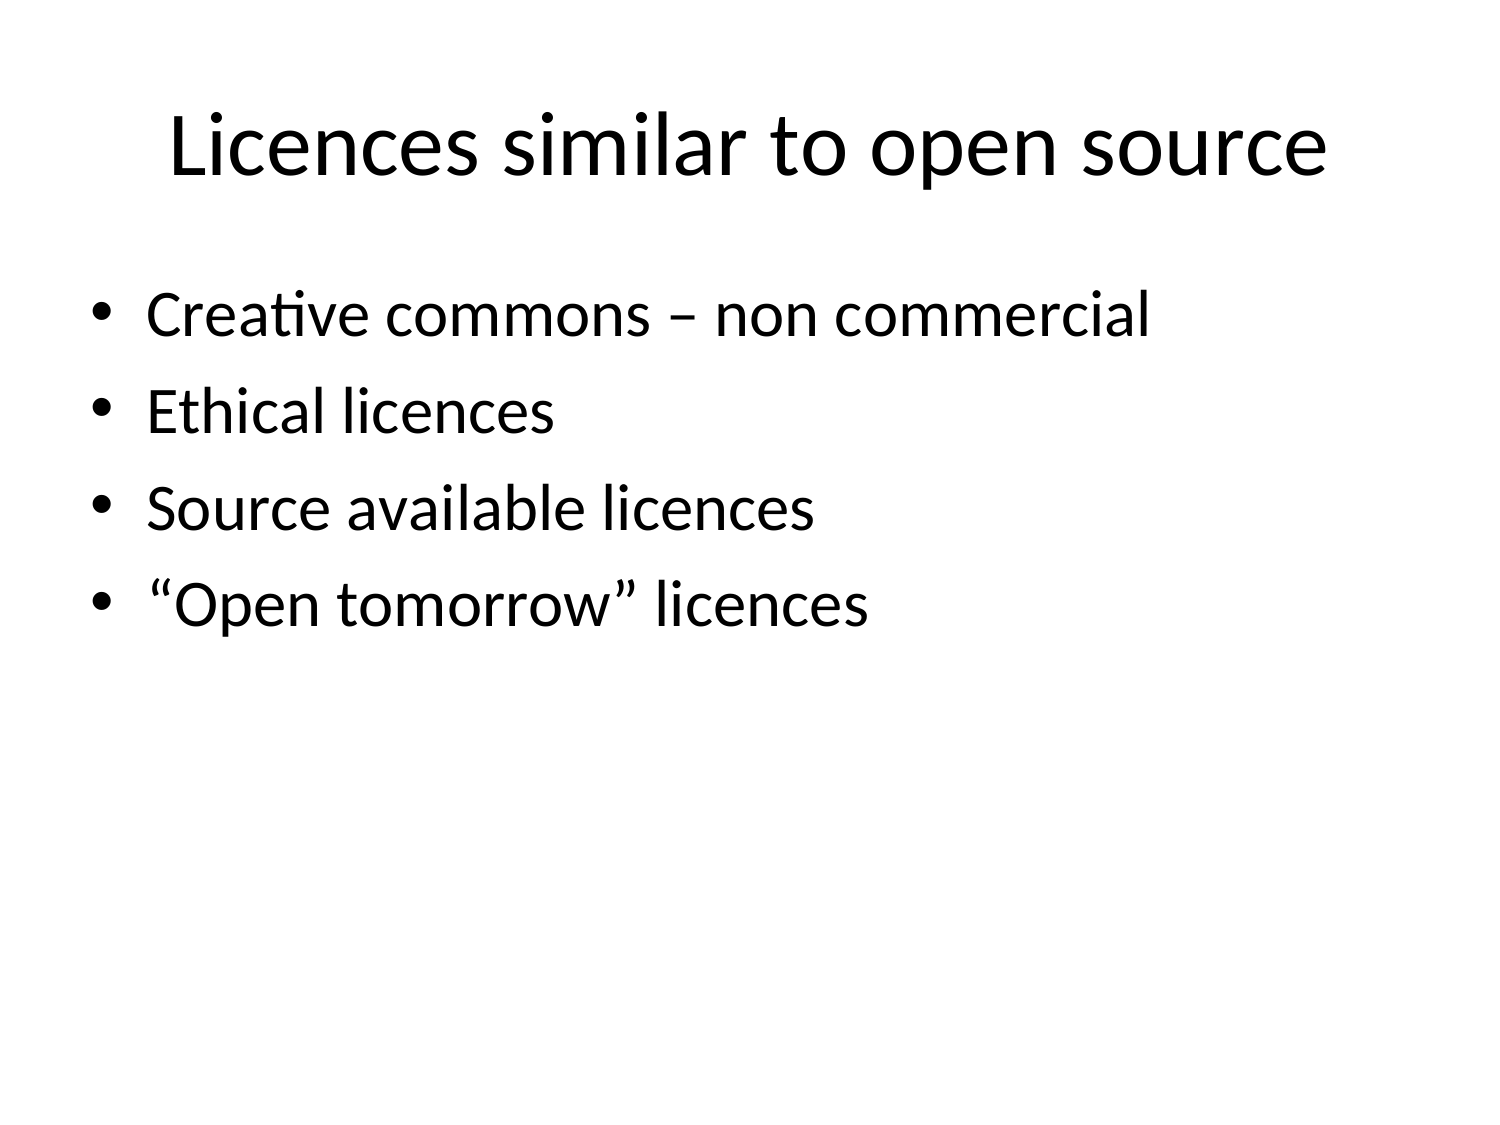

# Licences similar to open source
Creative commons – non commercial
Ethical licences
Source available licences
“Open tomorrow” licences